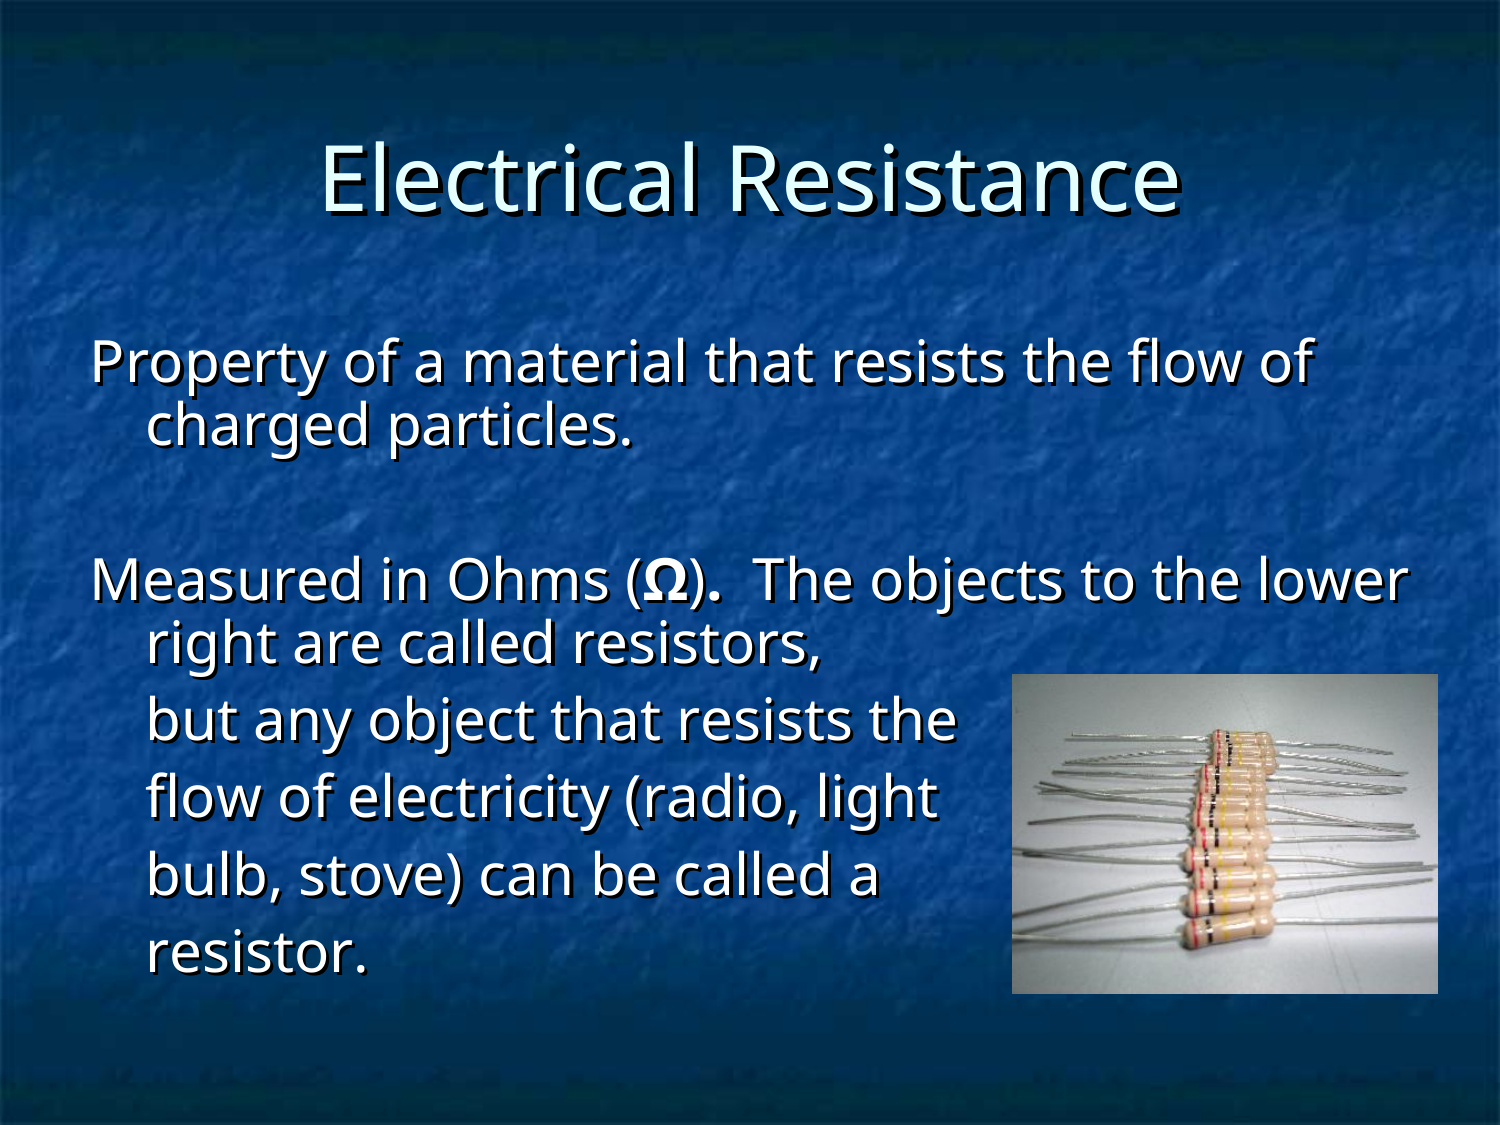

# Electrical Resistance
Property of a material that resists the flow of charged particles.
Measured in Ohms (Ω). The objects to the lower right are called resistors,
	but any object that resists the
	flow of electricity (radio, light
	bulb, stove) can be called a
	resistor.